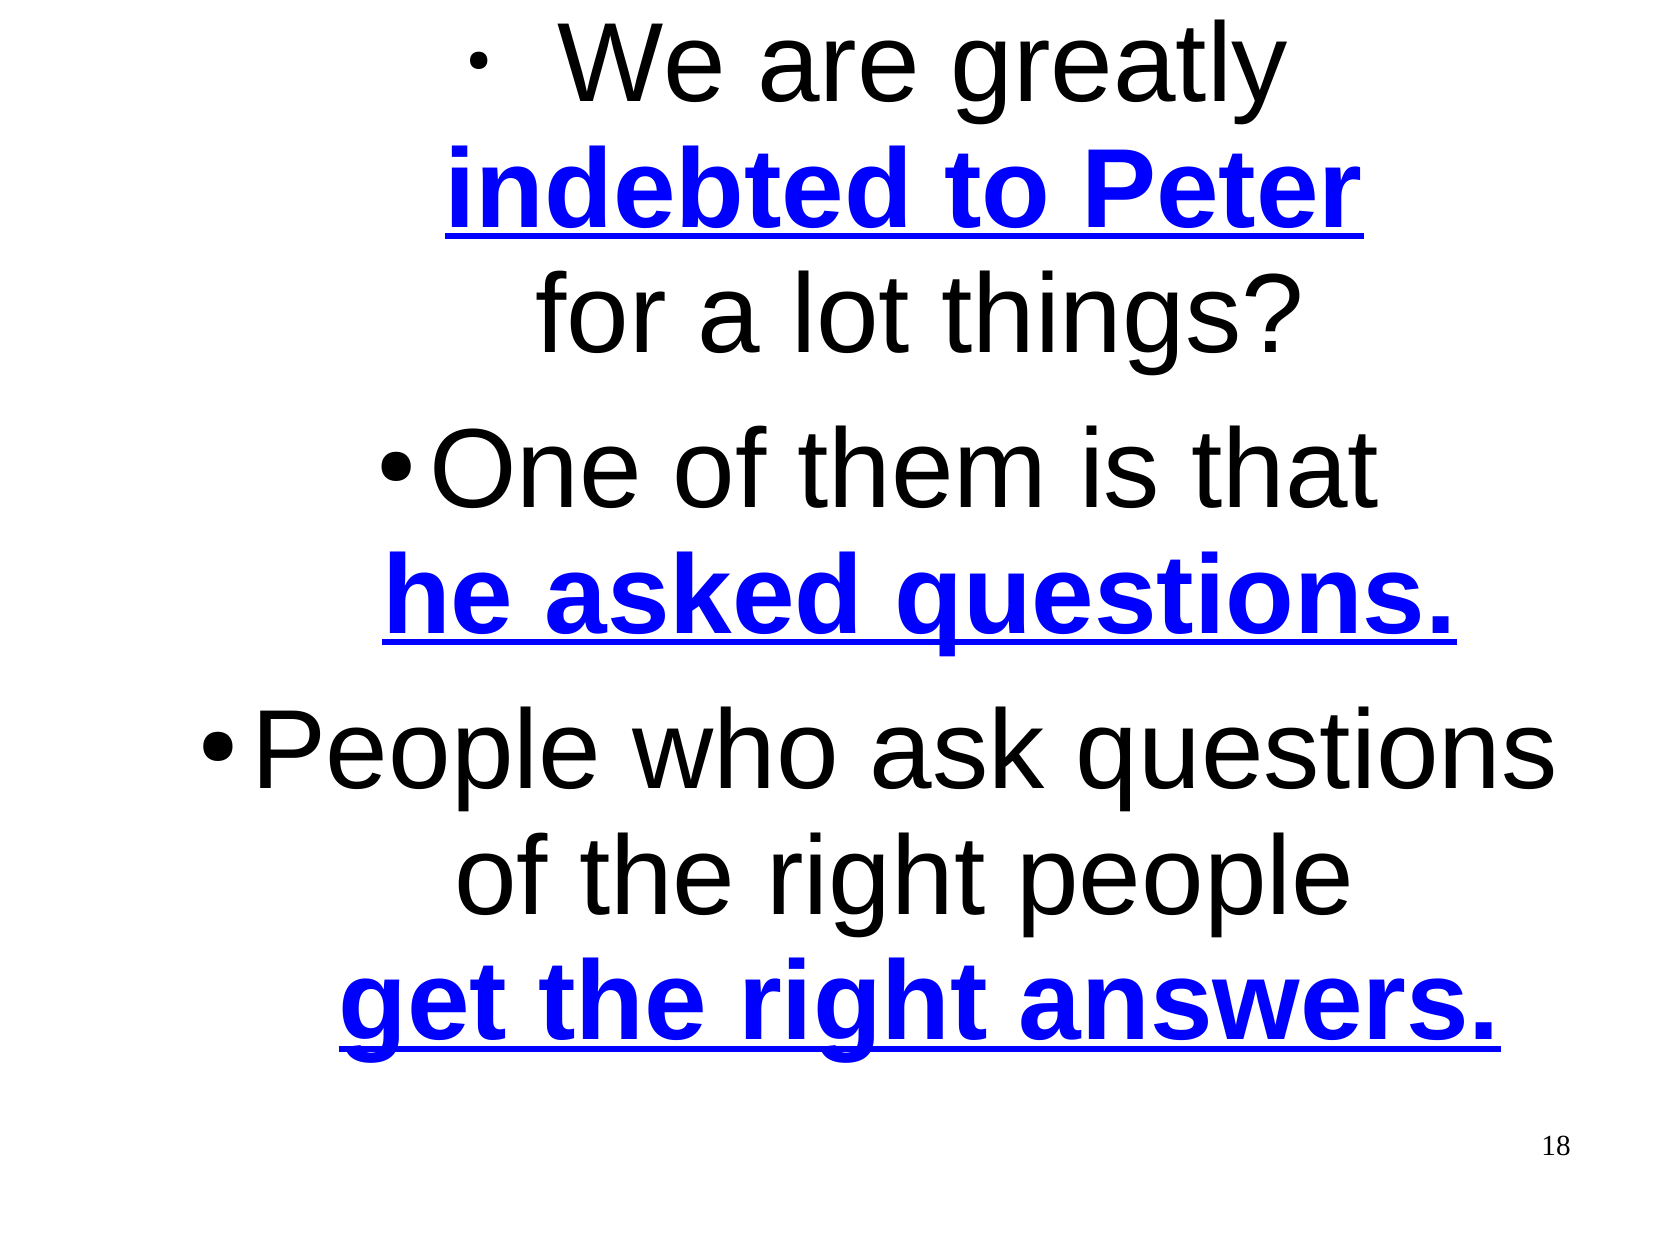

# We are greatly indebted to Peter for a lot things?
One of them is that
he asked questions.
People who ask questions
of the right people
get the right answers.
18